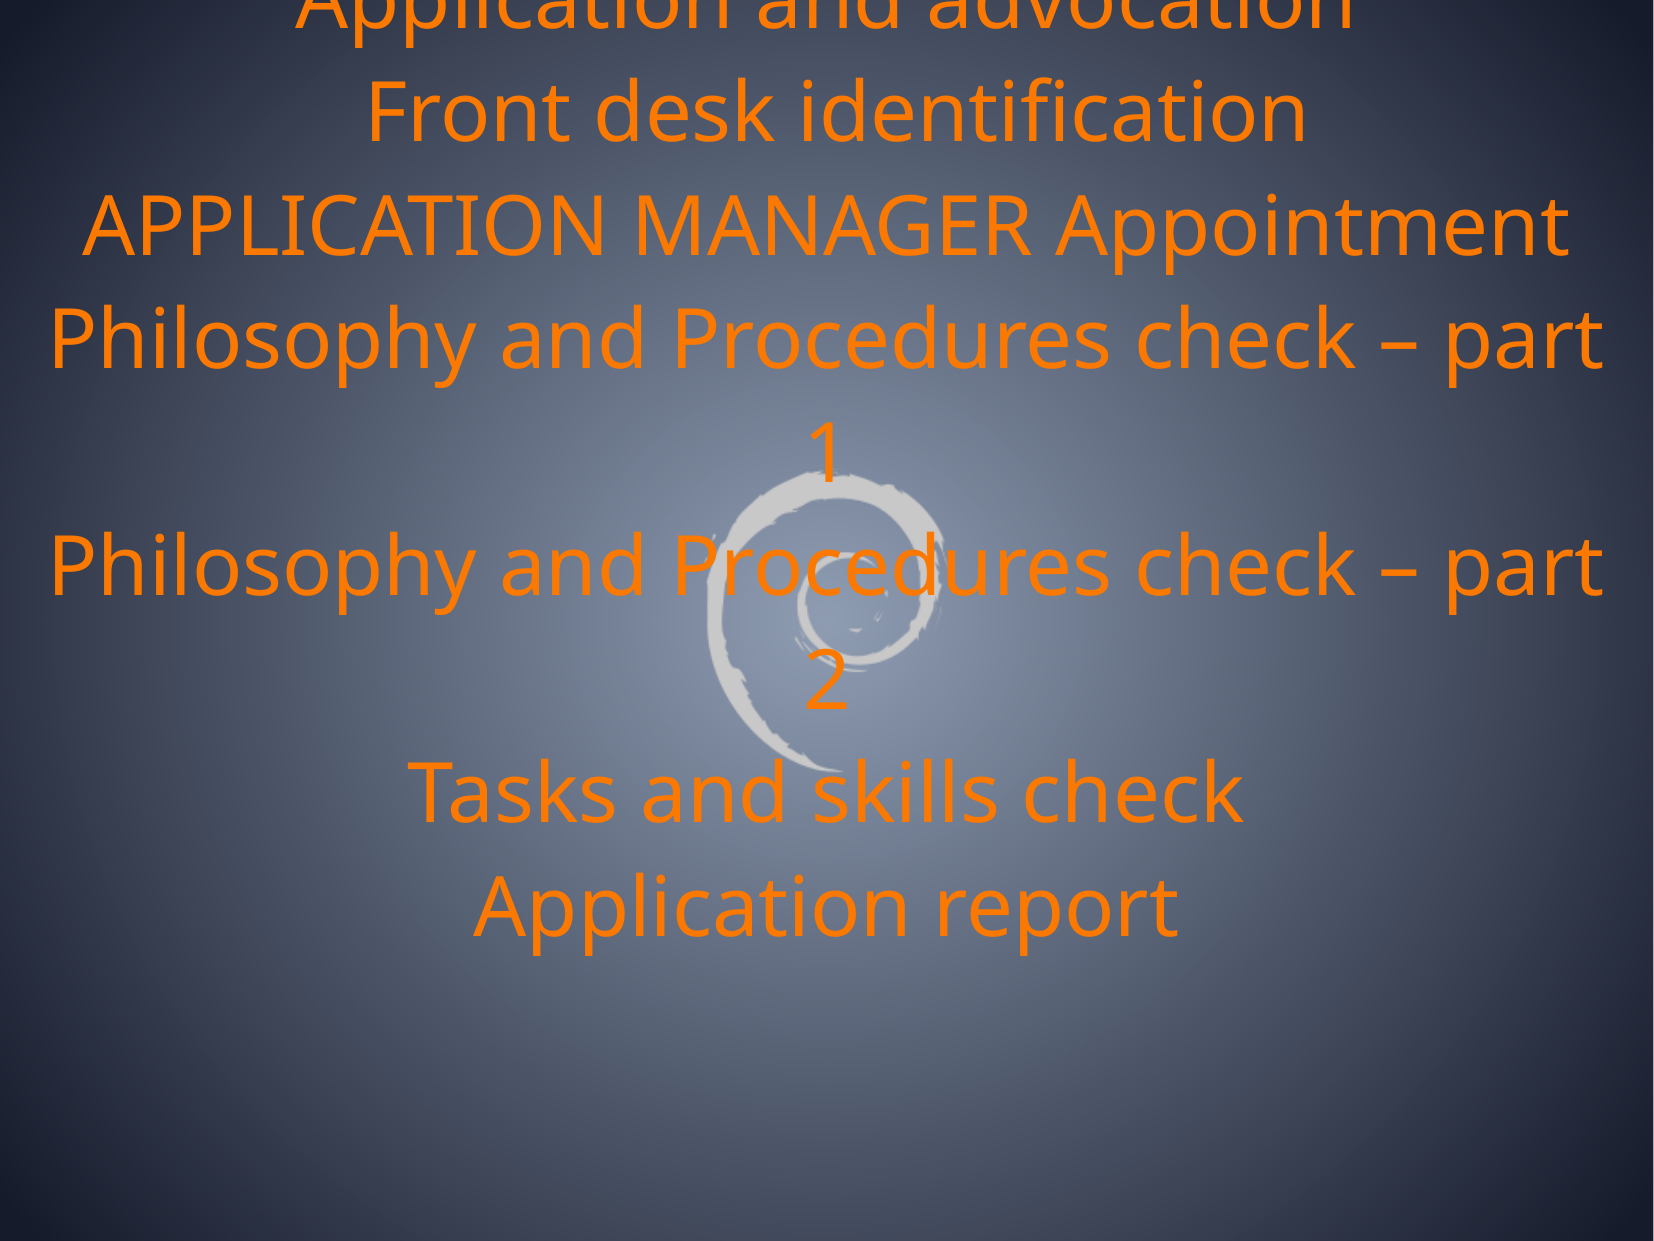

Application and advocation
 Front desk identification
APPLICATION MANAGER Appointment
Philosophy and Procedures check – part 1
Philosophy and Procedures check – part 2
Tasks and skills check
Application report